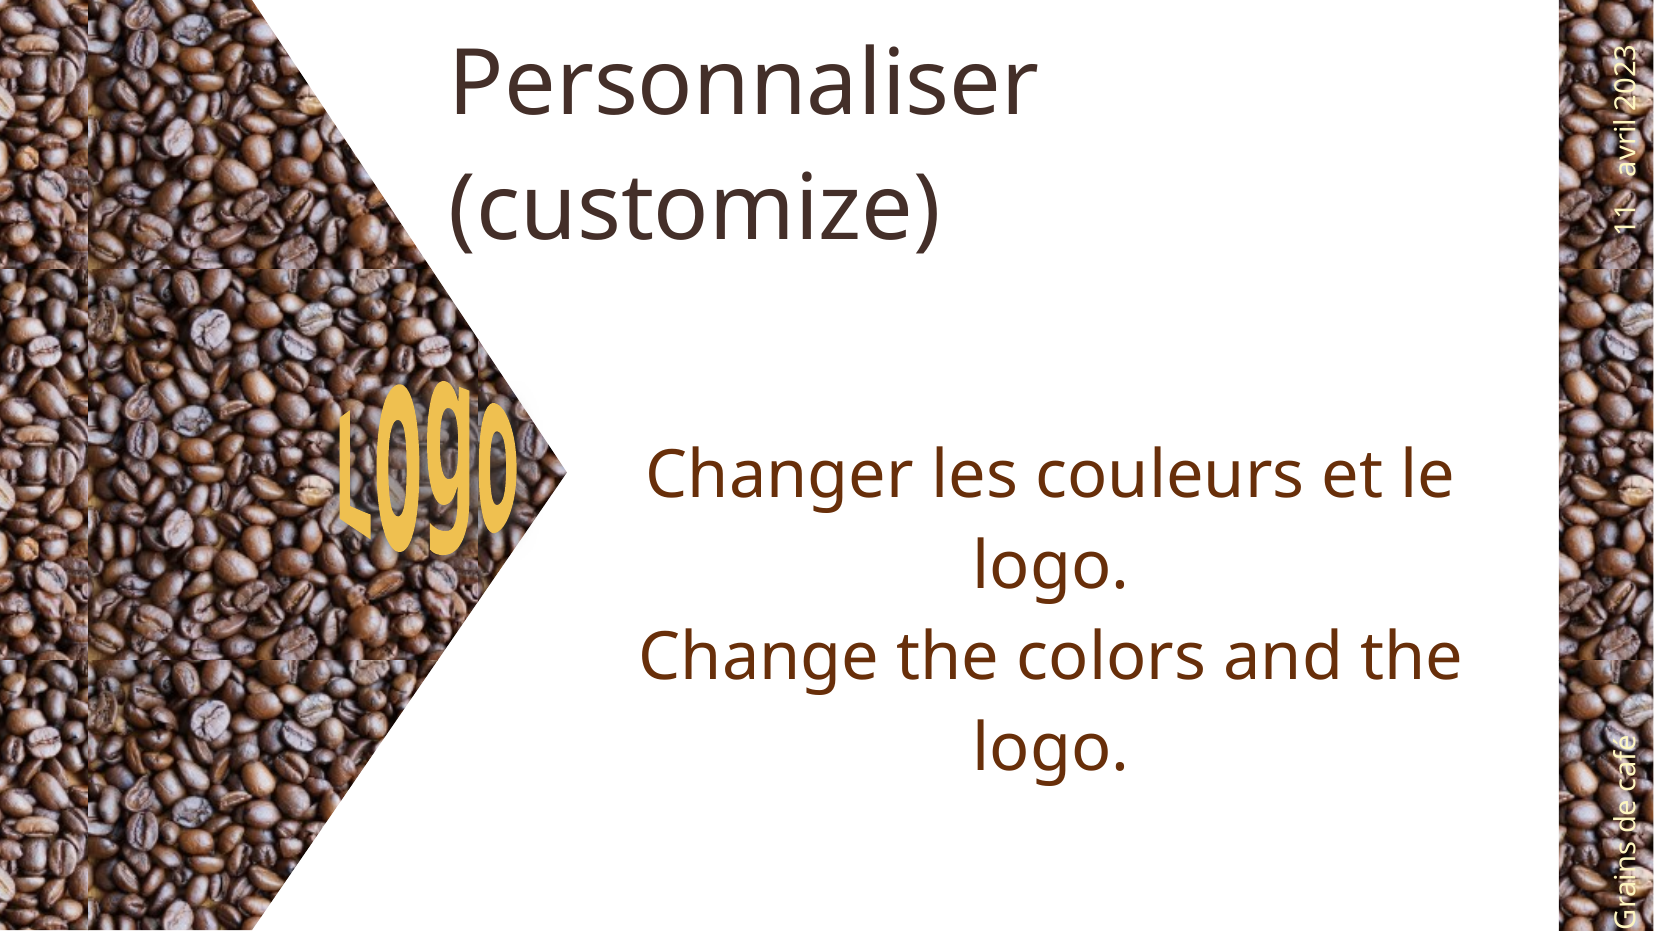

# Personnaliser (customize)
avril 2023
11
Changer les couleurs et le logo.
Change the colors and the logo.
Grains de café